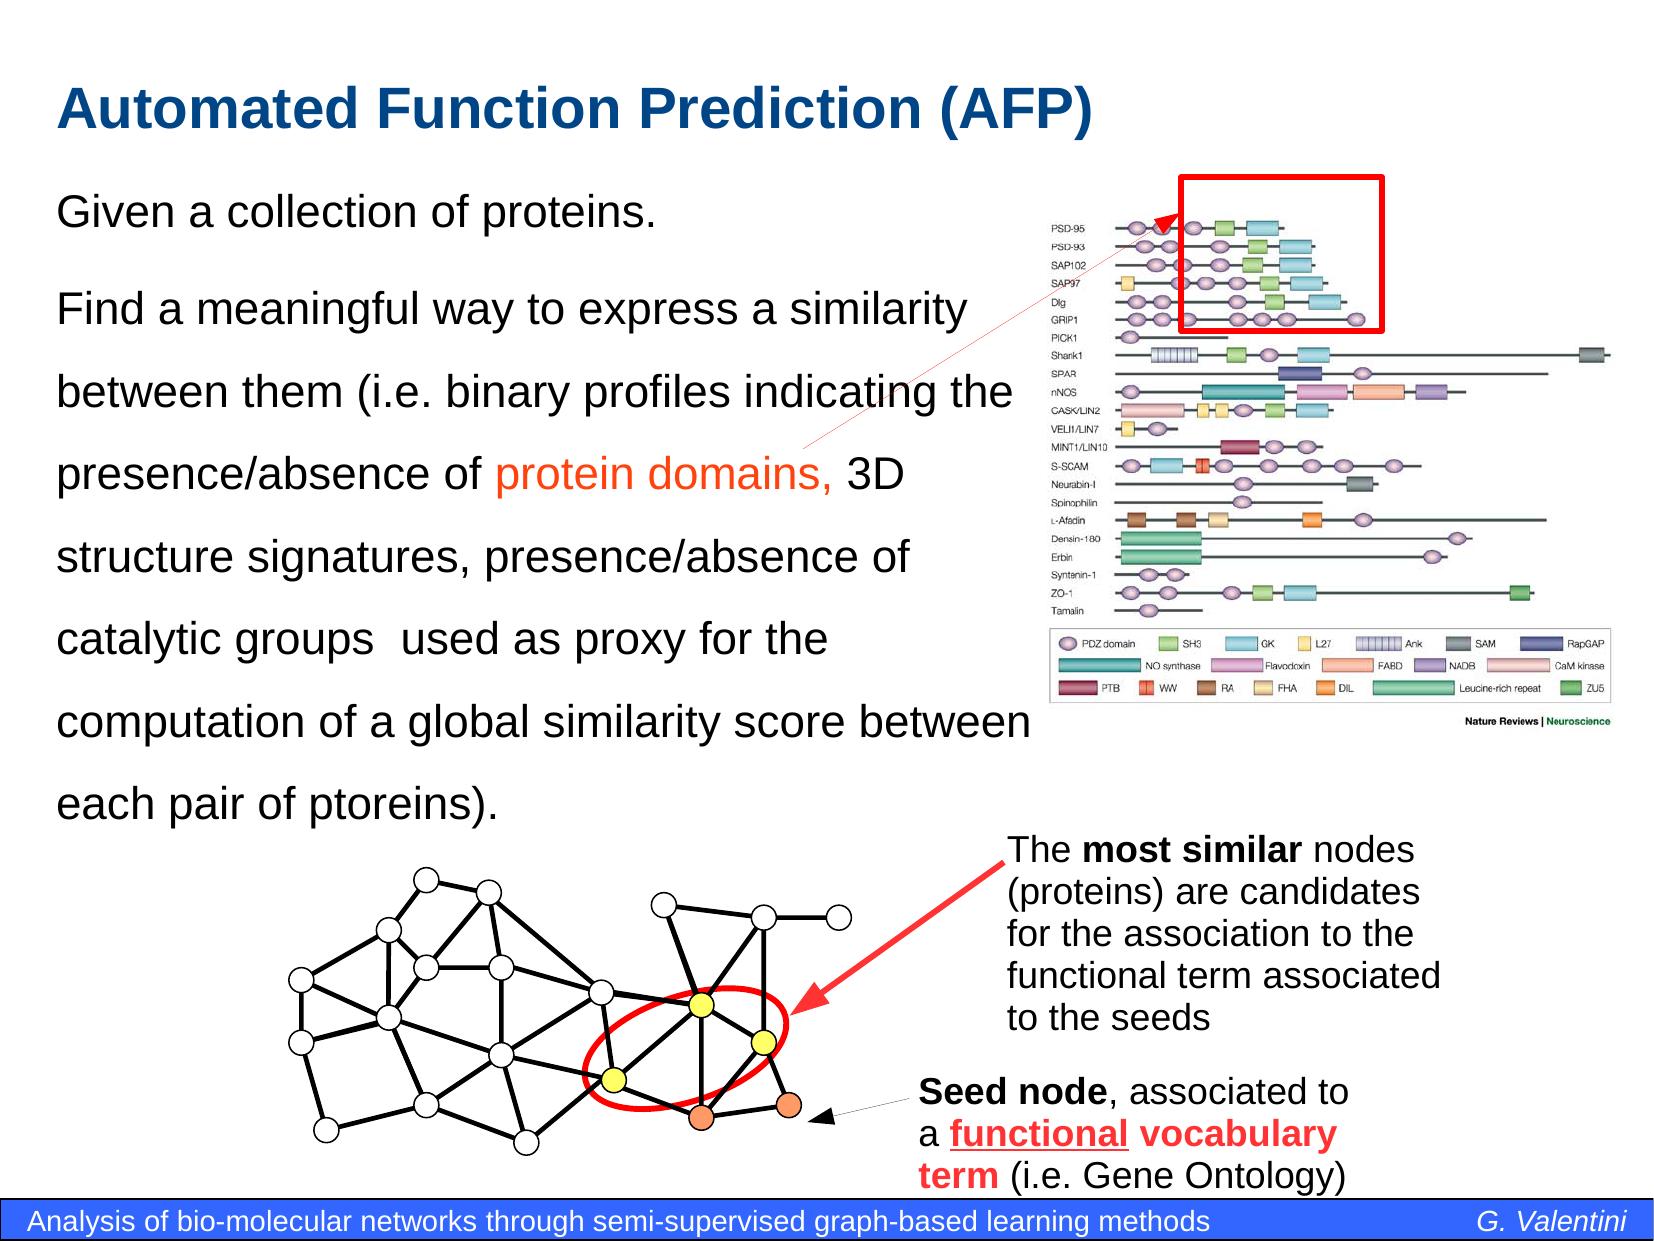

Automated Function Prediction (AFP)
Given a collection of proteins.
Find a meaningful way to express a similarity between them (i.e. binary profiles indicating the presence/absence of protein domains, 3D structure signatures, presence/absence of catalytic groups used as proxy for the computation of a global similarity score between each pair of ptoreins).
The most similar nodes (proteins) are candidates for the association to the functional term associated to the seeds
-
-
Seed node, associated to a functional vocabulary term (i.e. Gene Ontology)
Analysis of bio-molecular networks through semi-supervised graph-based learning methods G. Valentini